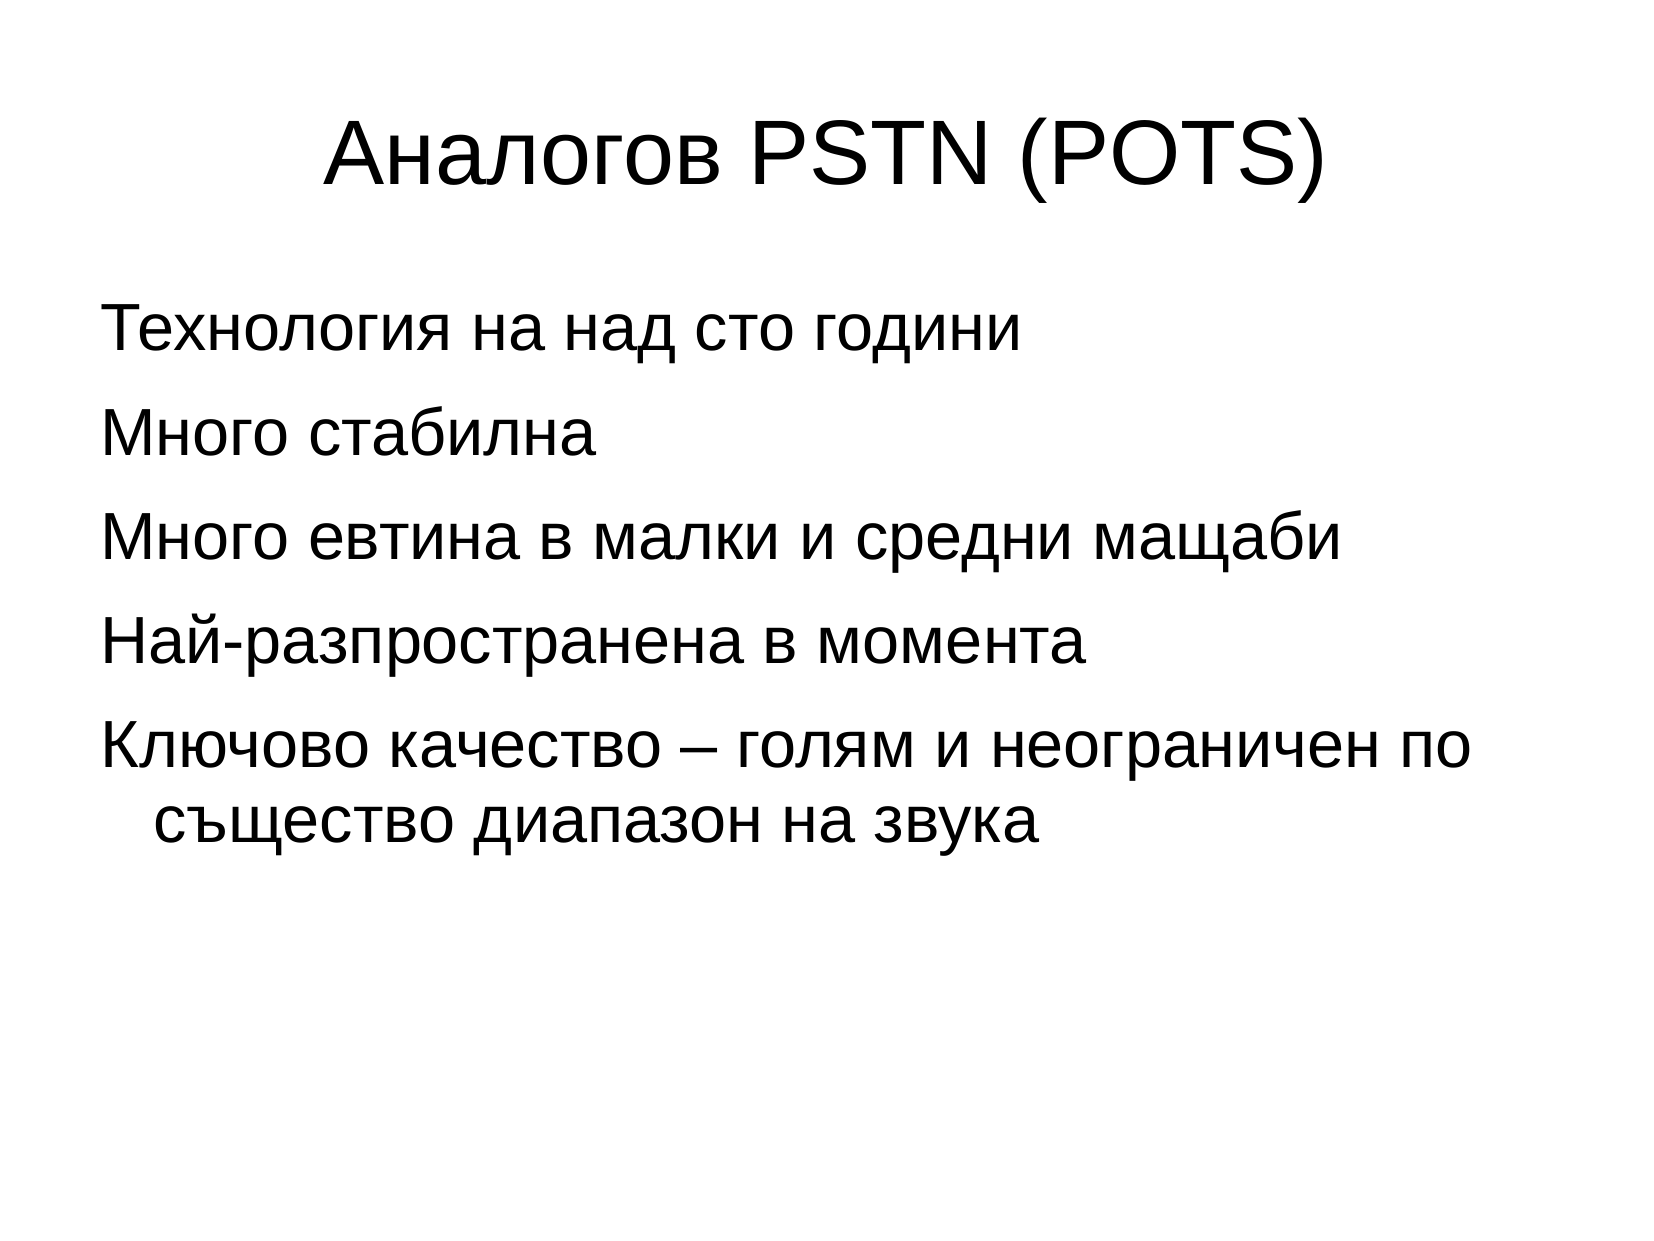

# Аналогов PSTN (POTS)
Технология на над сто години
Много стабилна
Много евтина в малки и средни мащаби
Най-разпространена в момента
Ключово качество – голям и неограничен по същество диапазон на звука